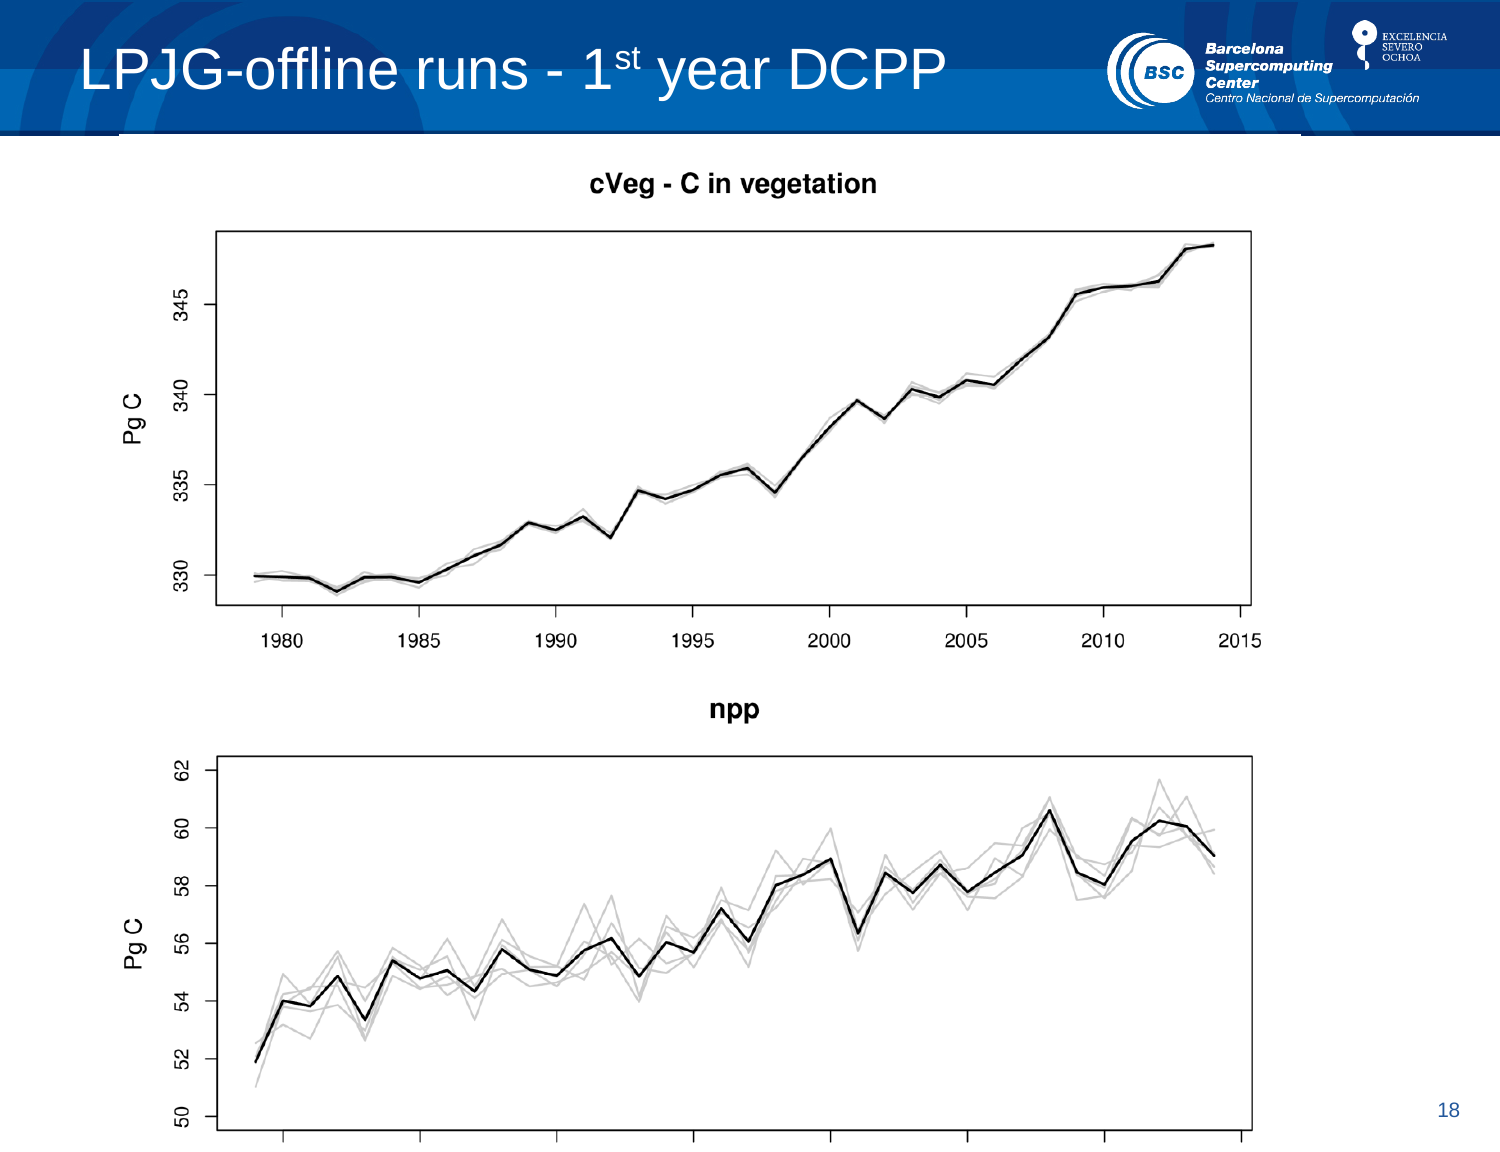

# LPJG-offline runs - 1st year DCPP